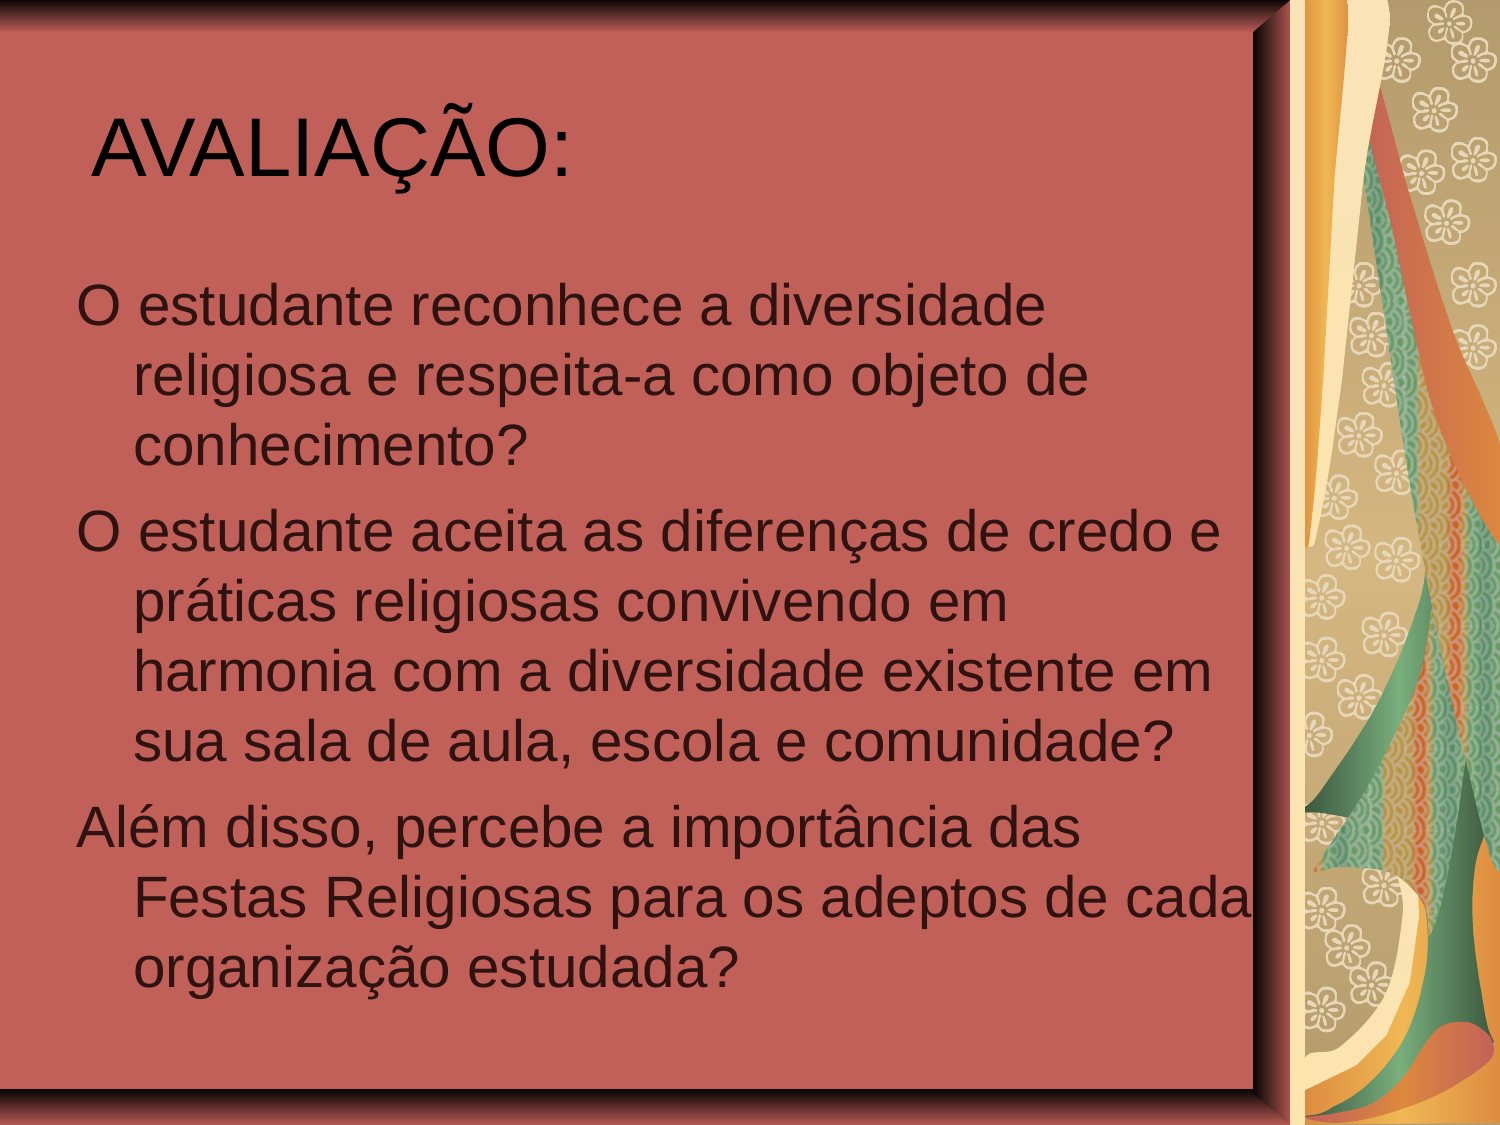

# AVALIAÇÃO:
O estudante reconhece a diversidade religiosa e respeita-a como objeto de conhecimento?
O estudante aceita as diferenças de credo e práticas religiosas convivendo em harmonia com a diversidade existente em sua sala de aula, escola e comunidade?
Além disso, percebe a importância das Festas Religiosas para os adeptos de cada organização estudada?